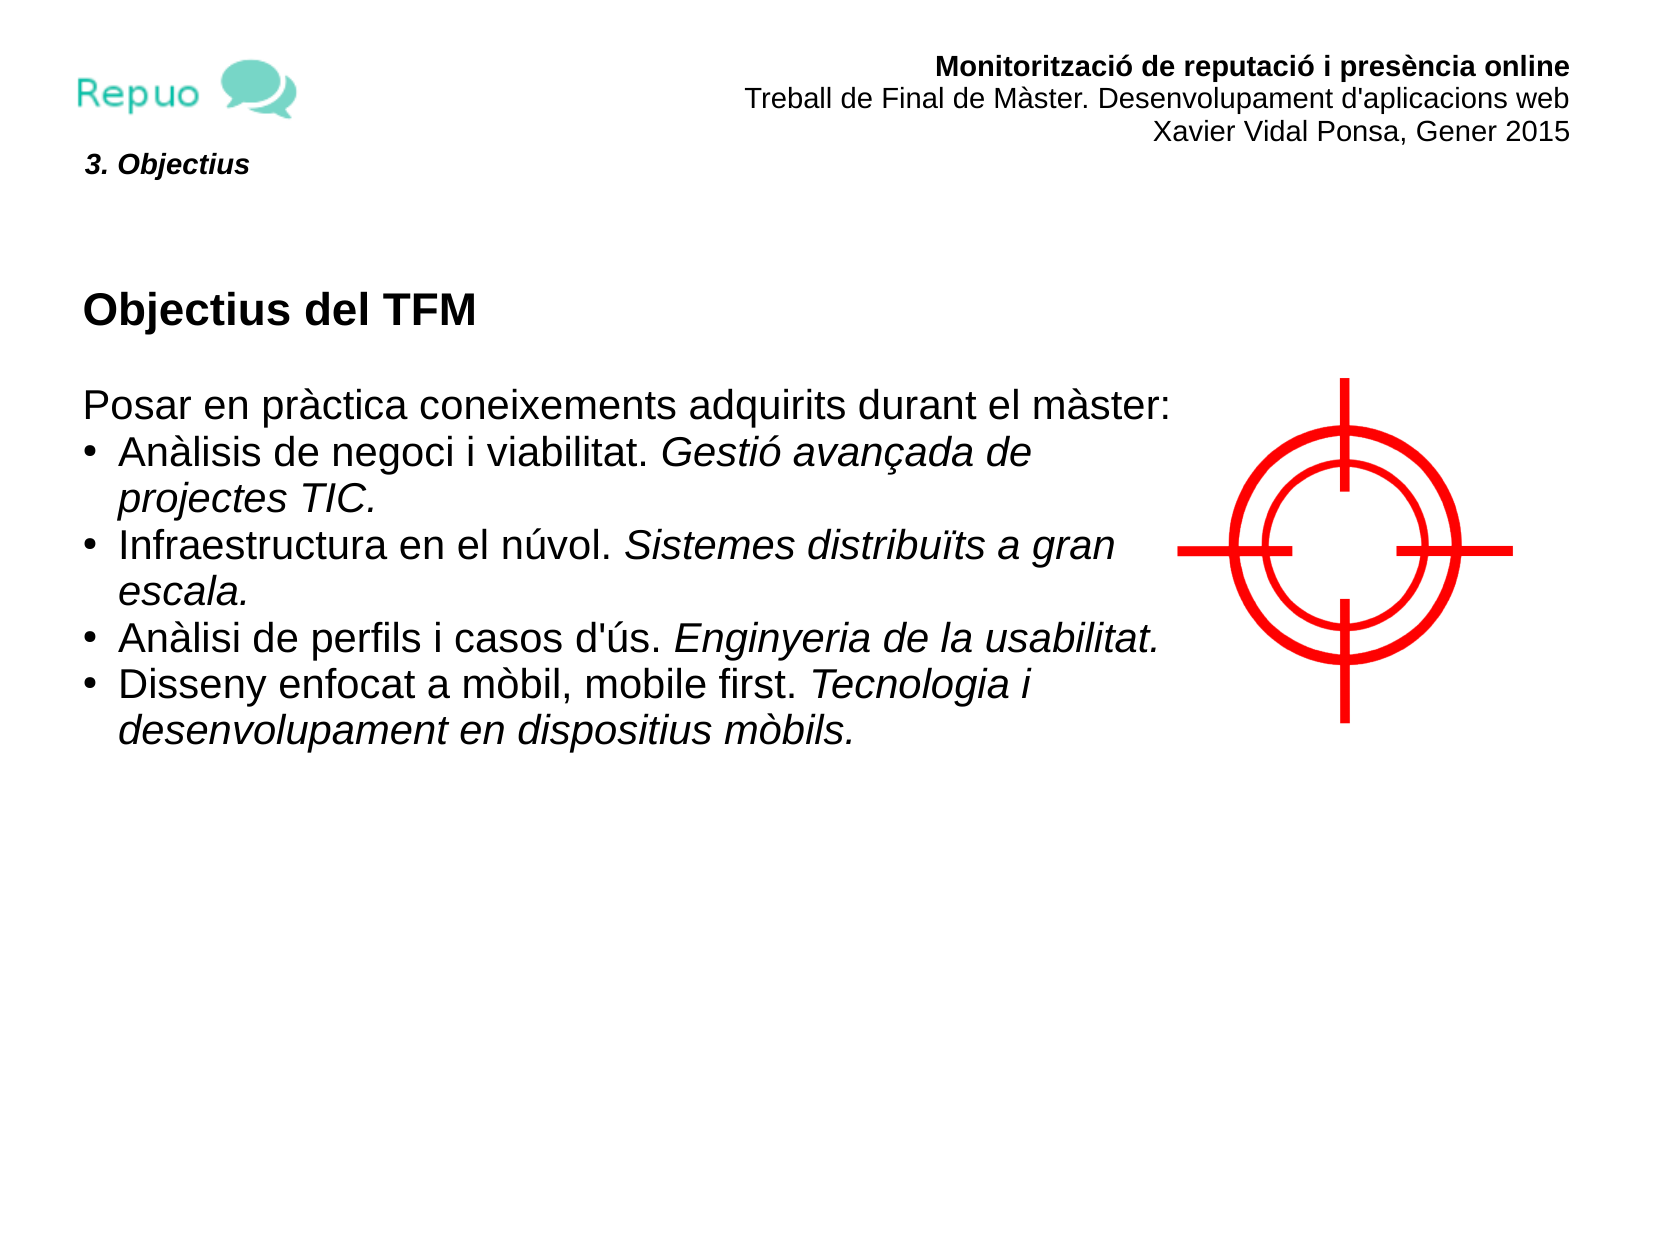

# Monitorització de reputació i presència online Treball de Final de Màster. Desenvolupament d'aplicacions web Xavier Vidal Ponsa, Gener 2015 3. Objectius
Objectius del TFM
Posar en pràctica coneixements adquirits durant el màster:
Anàlisis de negoci i viabilitat. Gestió avançada de projectes TIC.
Infraestructura en el núvol. Sistemes distribuïts a gran escala.
Anàlisi de perfils i casos d'ús. Enginyeria de la usabilitat.
Disseny enfocat a mòbil, mobile first. Tecnologia i desenvolupament en dispositius mòbils.